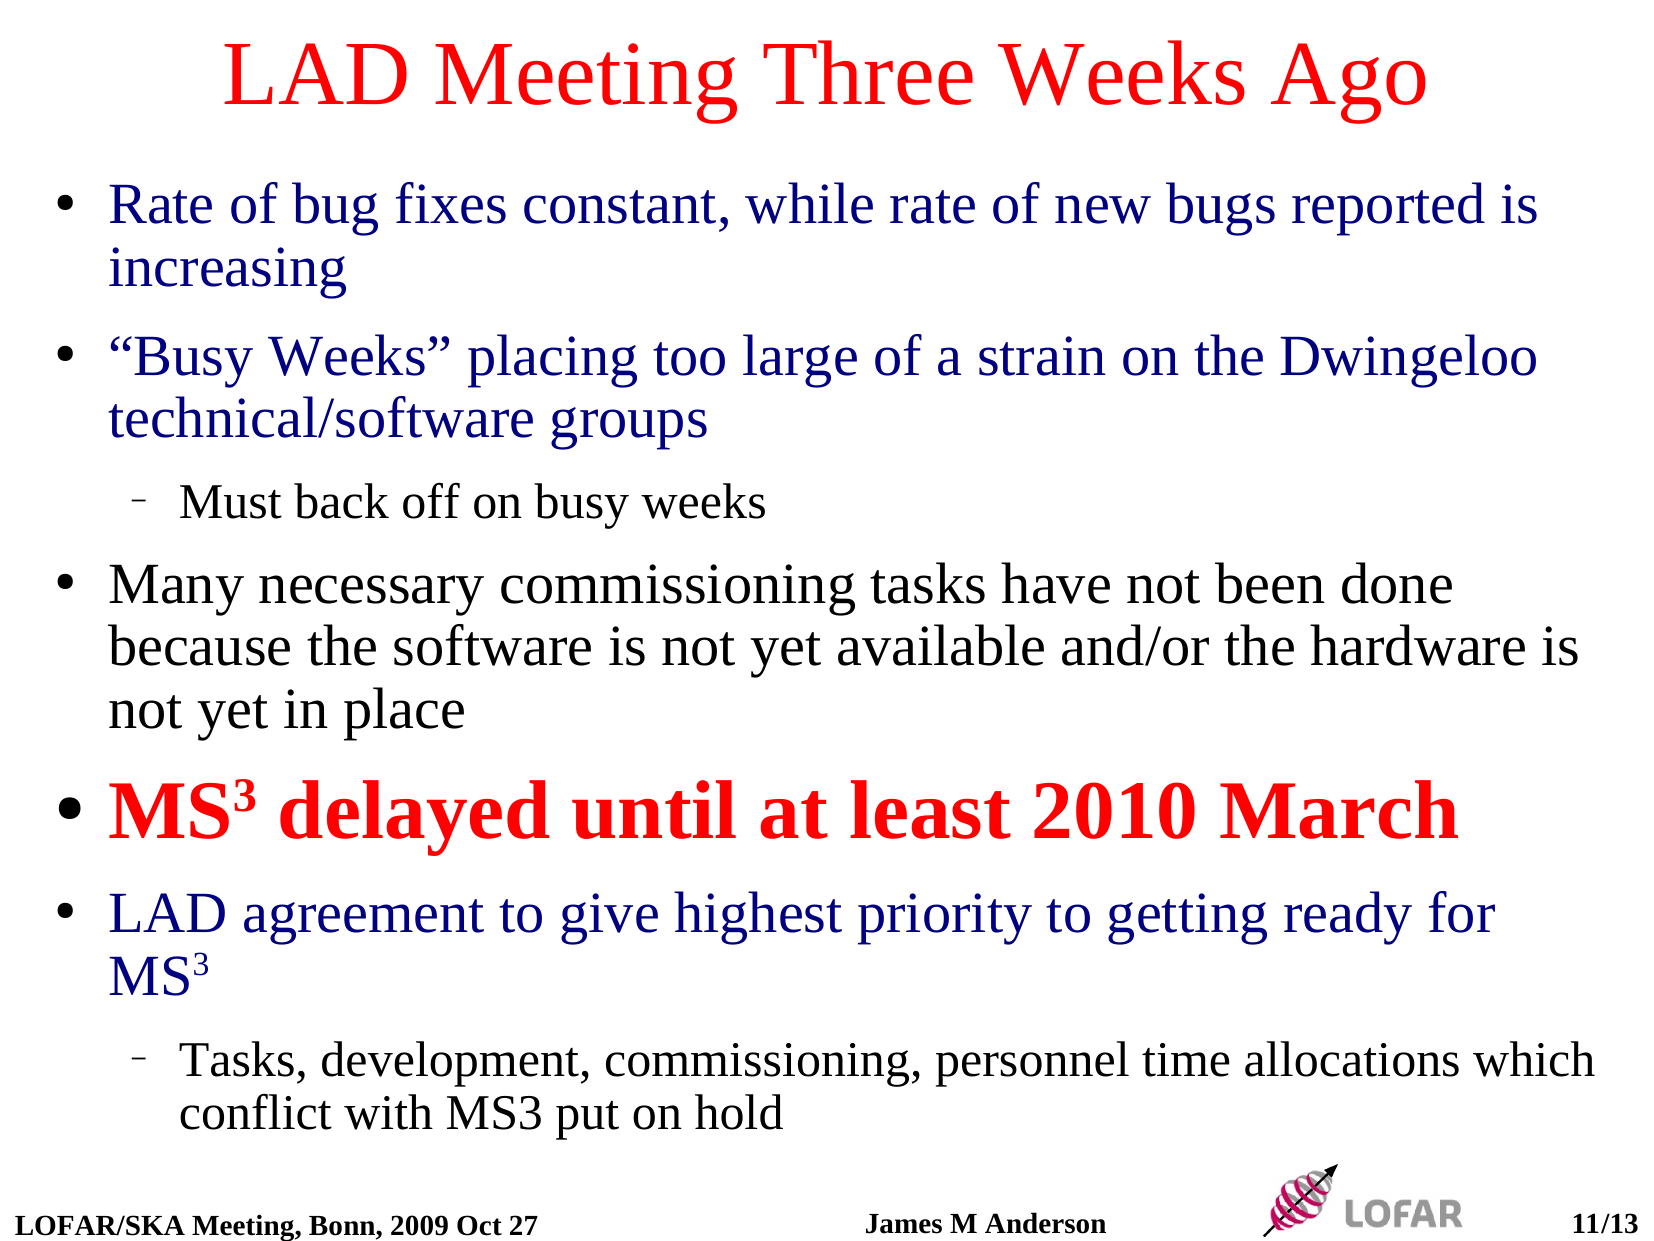

# LAD Meeting Three Weeks Ago
Rate of bug fixes constant, while rate of new bugs reported is increasing
“Busy Weeks” placing too large of a strain on the Dwingeloo technical/software groups
Must back off on busy weeks
Many necessary commissioning tasks have not been done because the software is not yet available and/or the hardware is not yet in place
MS3 delayed until at least 2010 March
LAD agreement to give highest priority to getting ready for MS3
Tasks, development, commissioning, personnel time allocations which conflict with MS3 put on hold